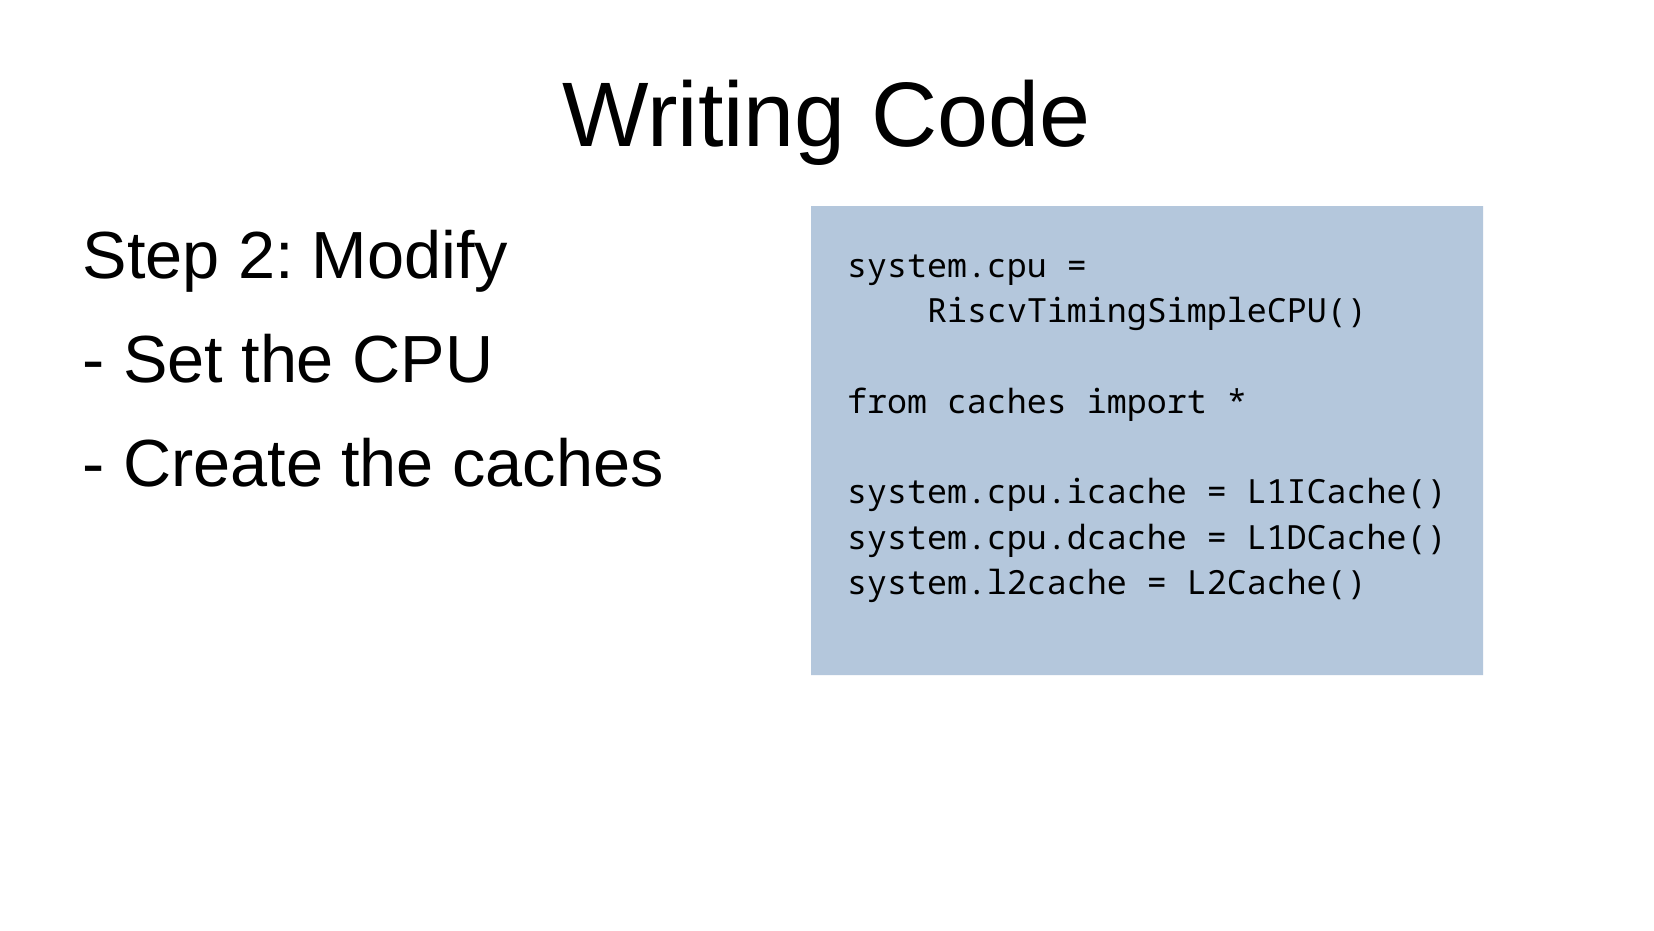

# Writing Code
system.cpu =
 RiscvTimingSimpleCPU()
from caches import *
system.cpu.icache = L1ICache()
system.cpu.dcache = L1DCache()
system.l2cache = L2Cache()
Step 2: Modify
- Set the CPU
- Create the caches